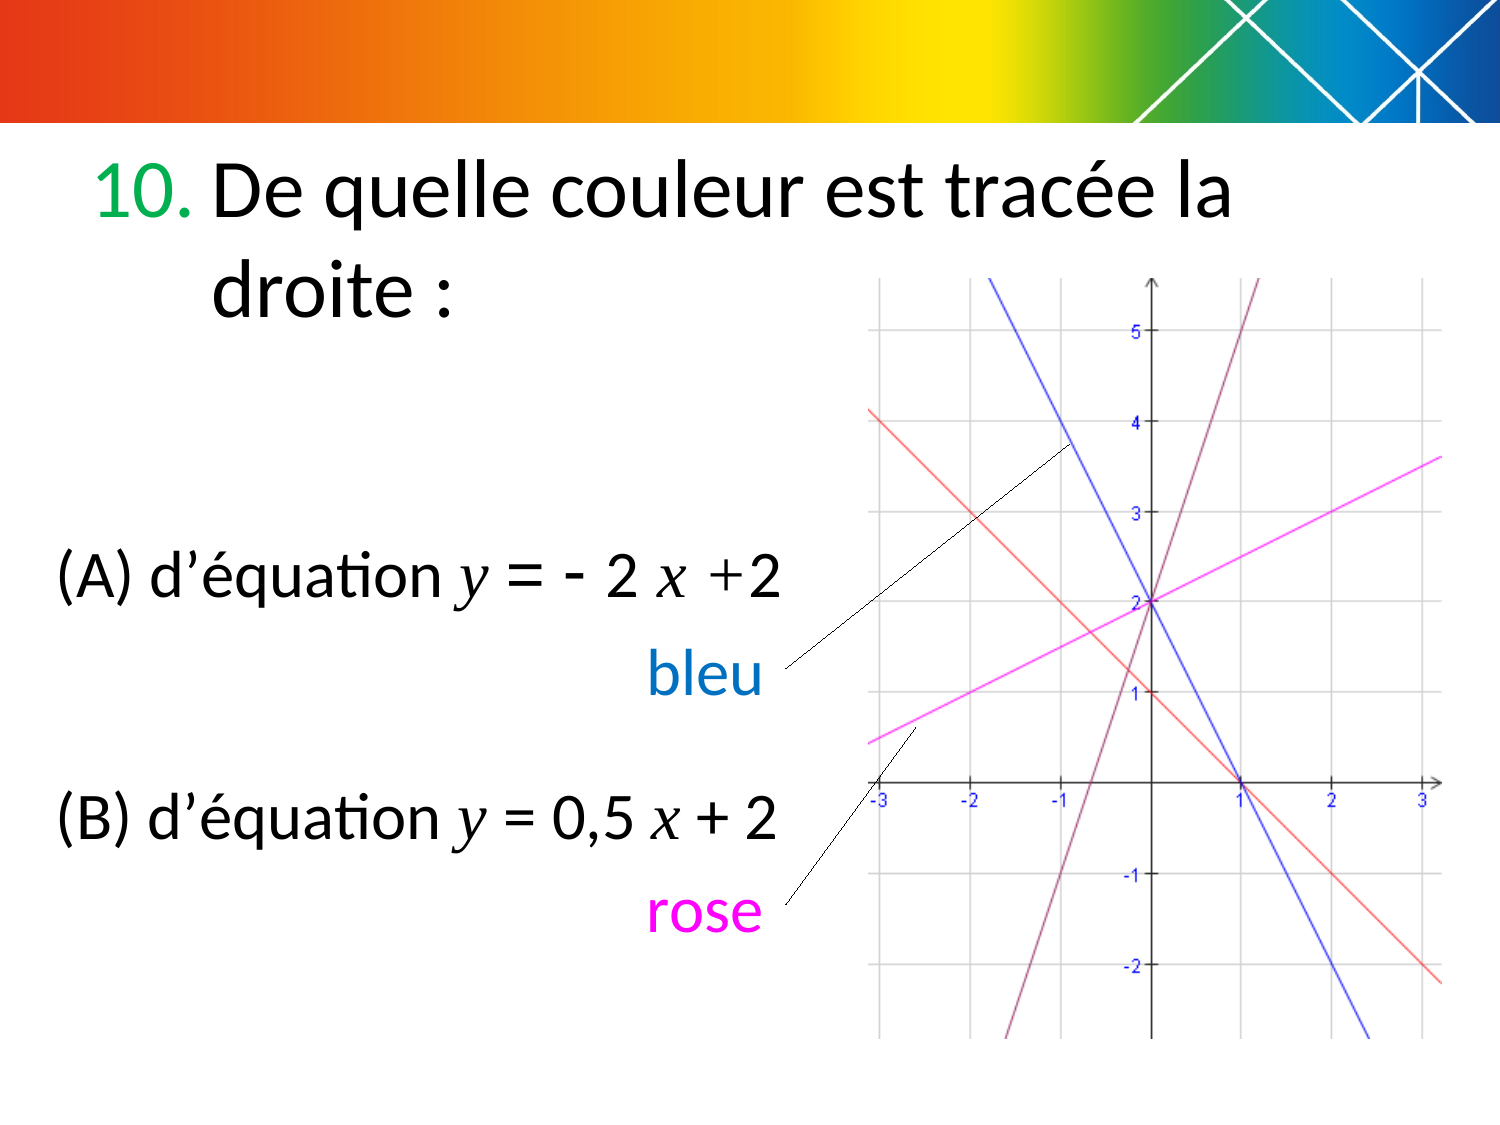

# De quelle couleur est tracée la droite :
 d’équation y = - 2 x +2
 d’équation y = 0,5 x + 2
bleu
rose